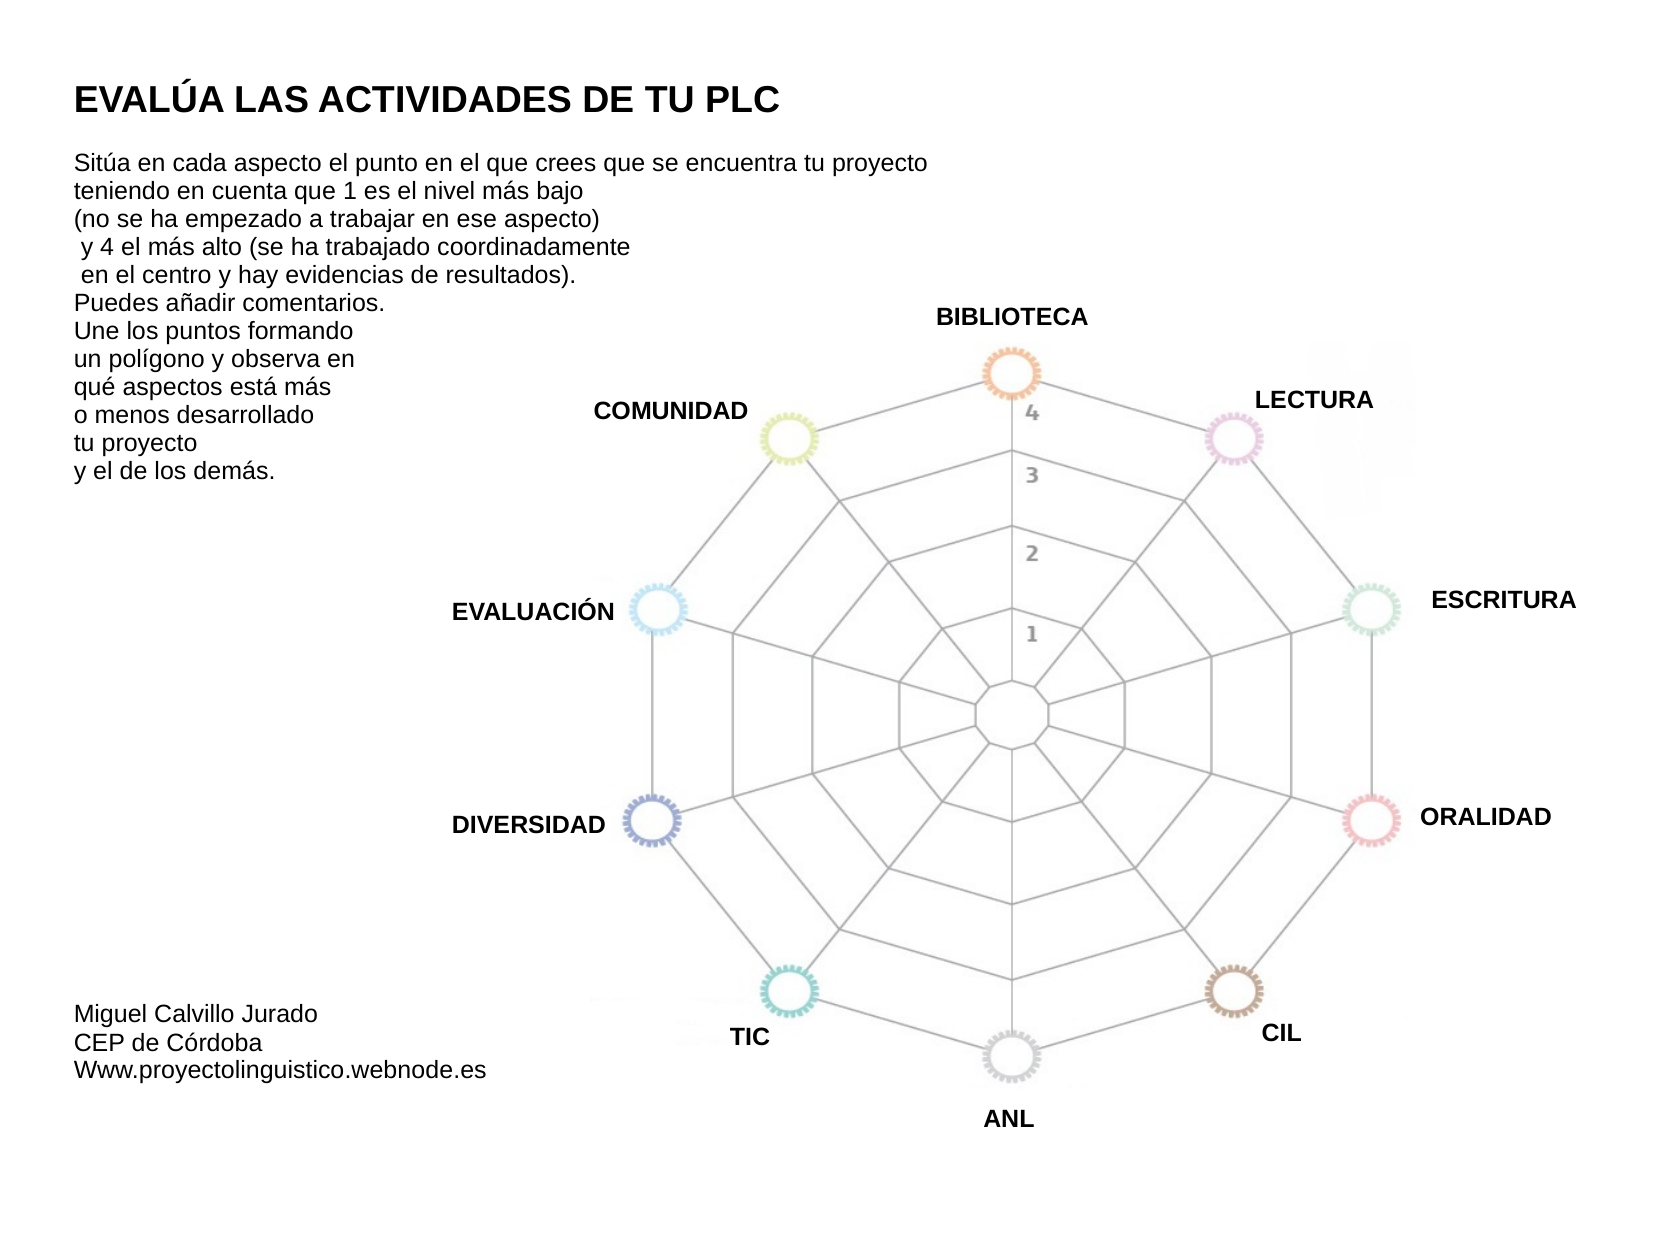

EVALÚA LAS ACTIVIDADES DE TU PLC
Sitúa en cada aspecto el punto en el que crees que se encuentra tu proyecto teniendo en cuenta que 1 es el nivel más bajo
(no se ha empezado a trabajar en ese aspecto)
 y 4 el más alto (se ha trabajado coordinadamente
 en el centro y hay evidencias de resultados).
Puedes añadir comentarios.
Une los puntos formando
un polígono y observa en
qué aspectos está más
o menos desarrollado
tu proyecto
y el de los demás.
BIBLIOTECA
LECTURA
COMUNIDAD
ESCRITURA
EVALUACIÓN
ORALIDAD
DIVERSIDAD
Miguel Calvillo Jurado
CEP de Córdoba
Www.proyectolinguistico.webnode.es
CIL
TIC
ANL